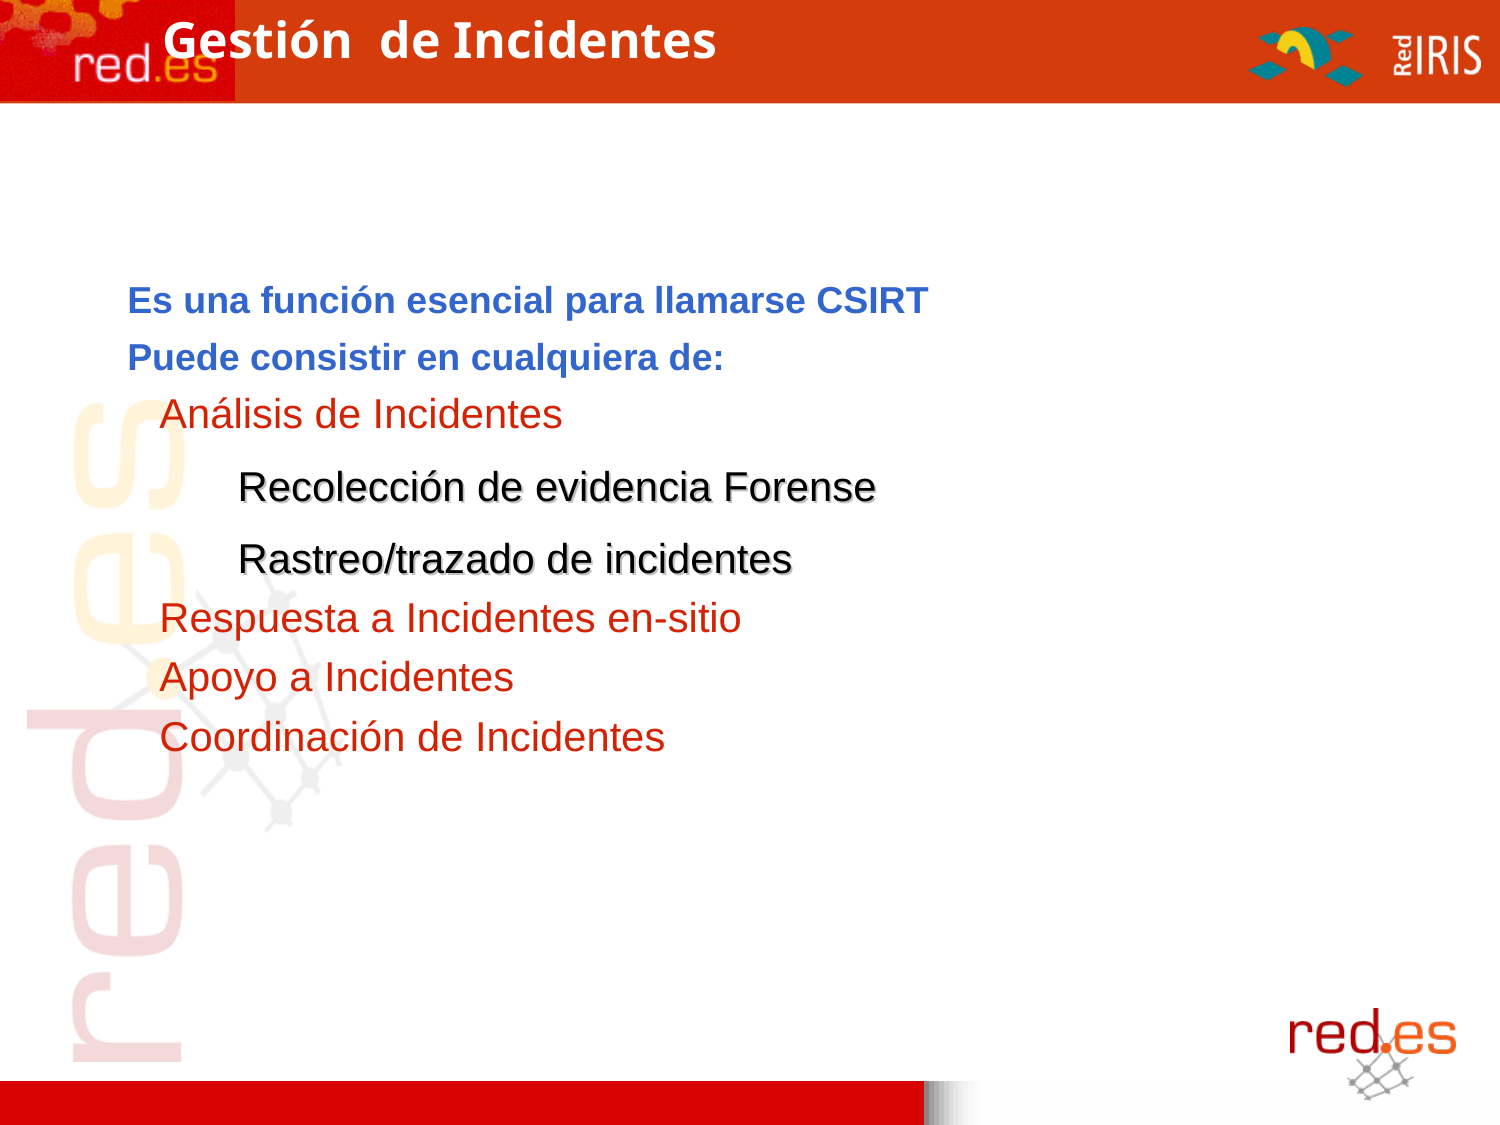

# Gestión de Incidentes
Es una función esencial para llamarse CSIRT
Puede consistir en cualquiera de:
Análisis de Incidentes
Recolección de evidencia Forense
Rastreo/trazado de incidentes
Respuesta a Incidentes en-sitio
Apoyo a Incidentes
Coordinación de Incidentes